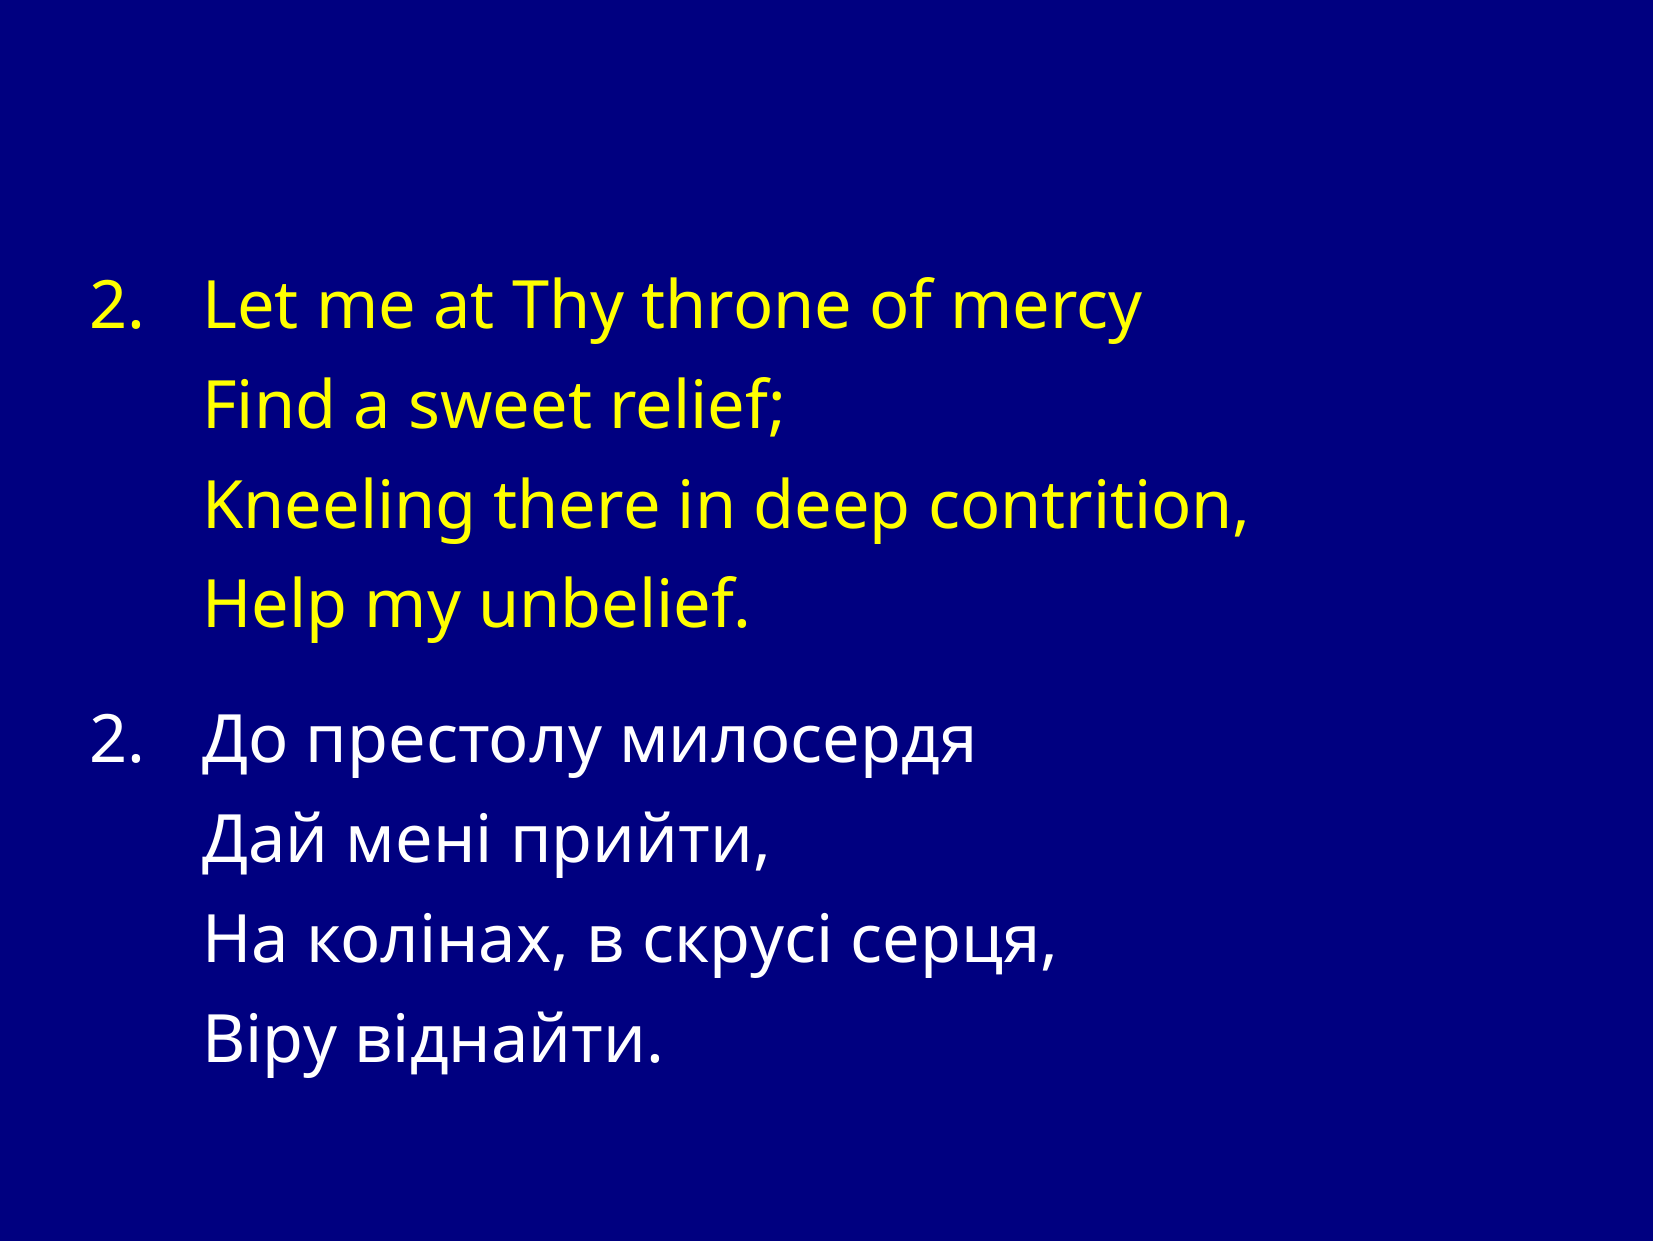

2.	Let me at Thy throne of mercy
	Find a sweet relief;
	Kneeling there in deep contrition,
	Help my unbelief.
2.	До престолу милосердя
	Дай мені прийти,
	На колінах, в скрусі серця,
	Віру віднайти.